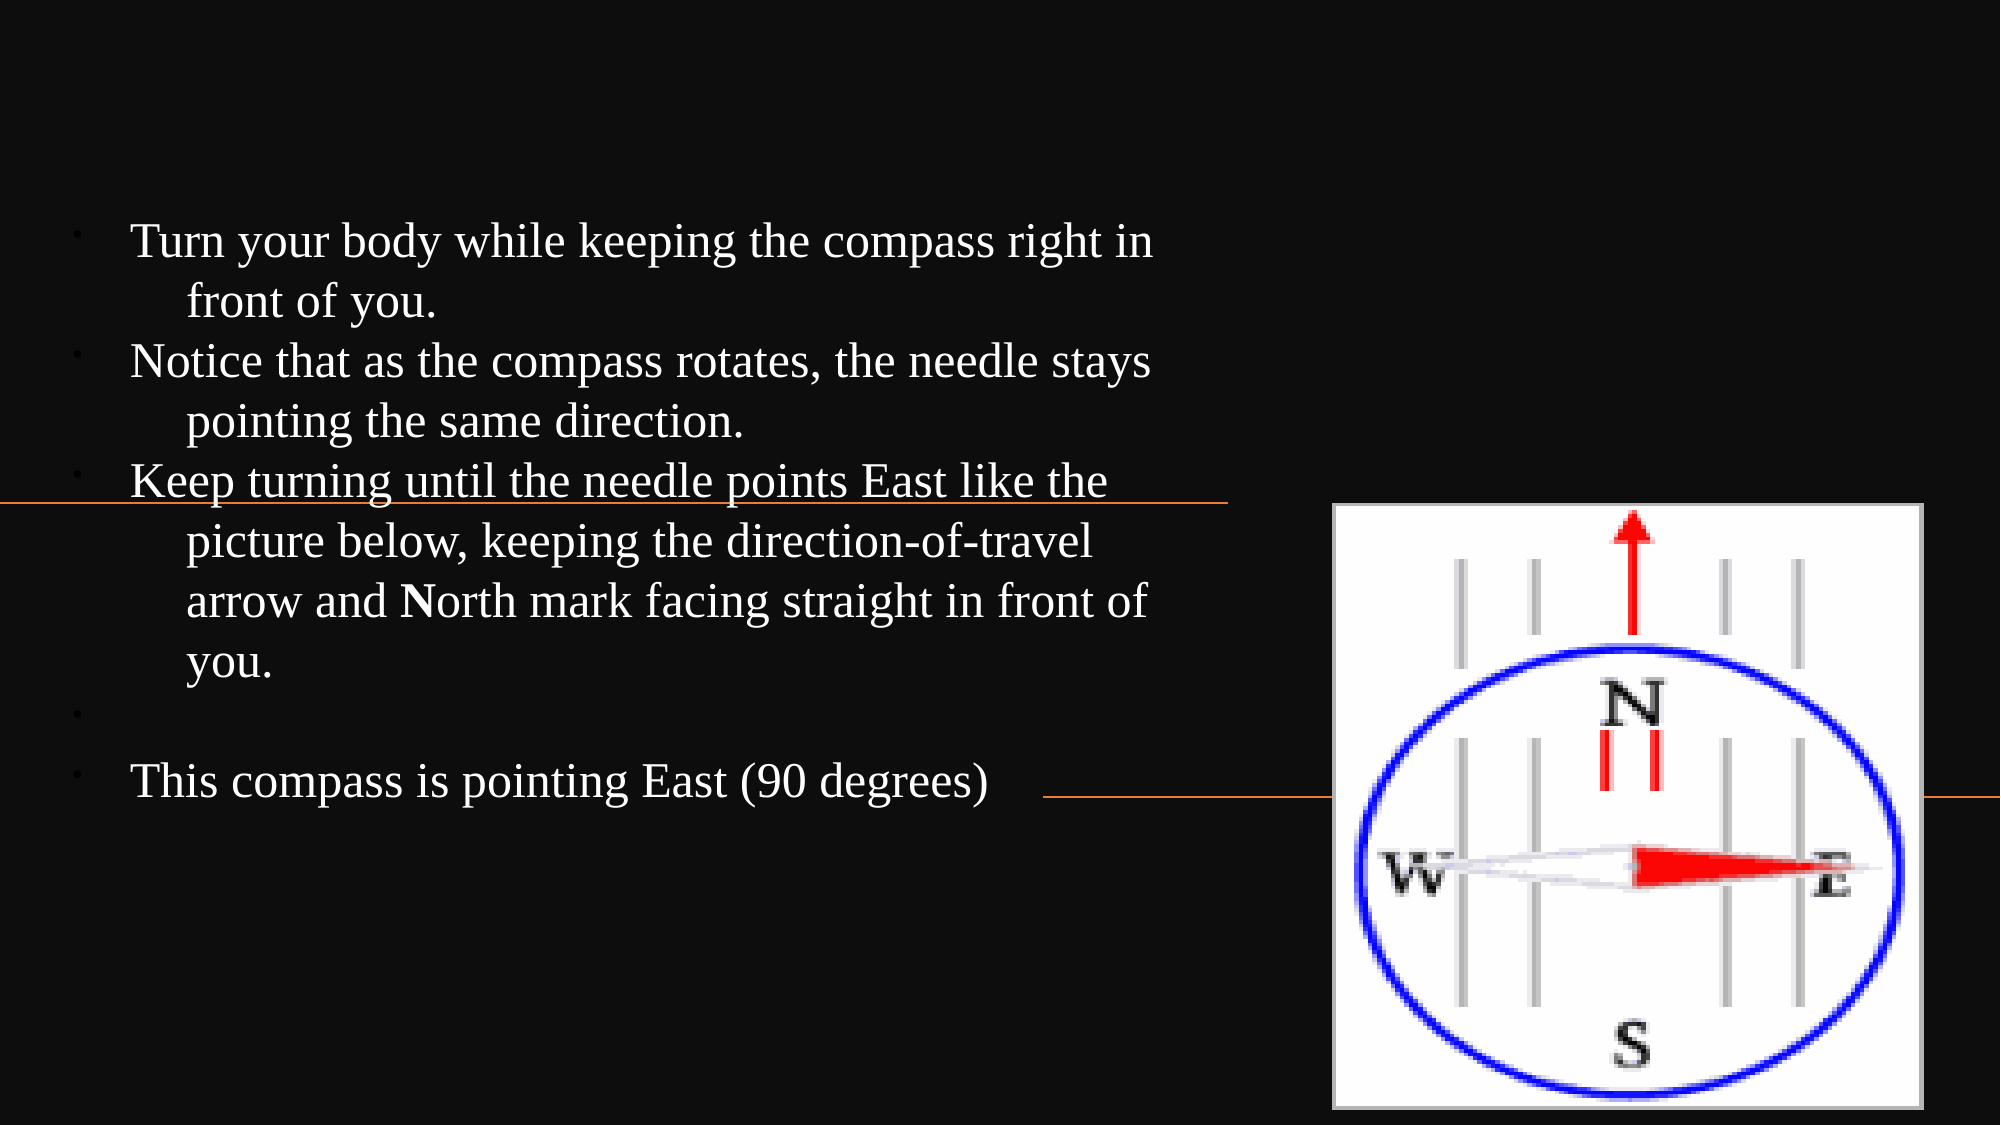

Turn your body while keeping the compass right in front of you.
Notice that as the compass rotates, the needle stays pointing the same direction.
Keep turning until the needle points East like the picture below, keeping the direction-of-travel arrow and North mark facing straight in front of you.
This compass is pointing East (90 degrees)